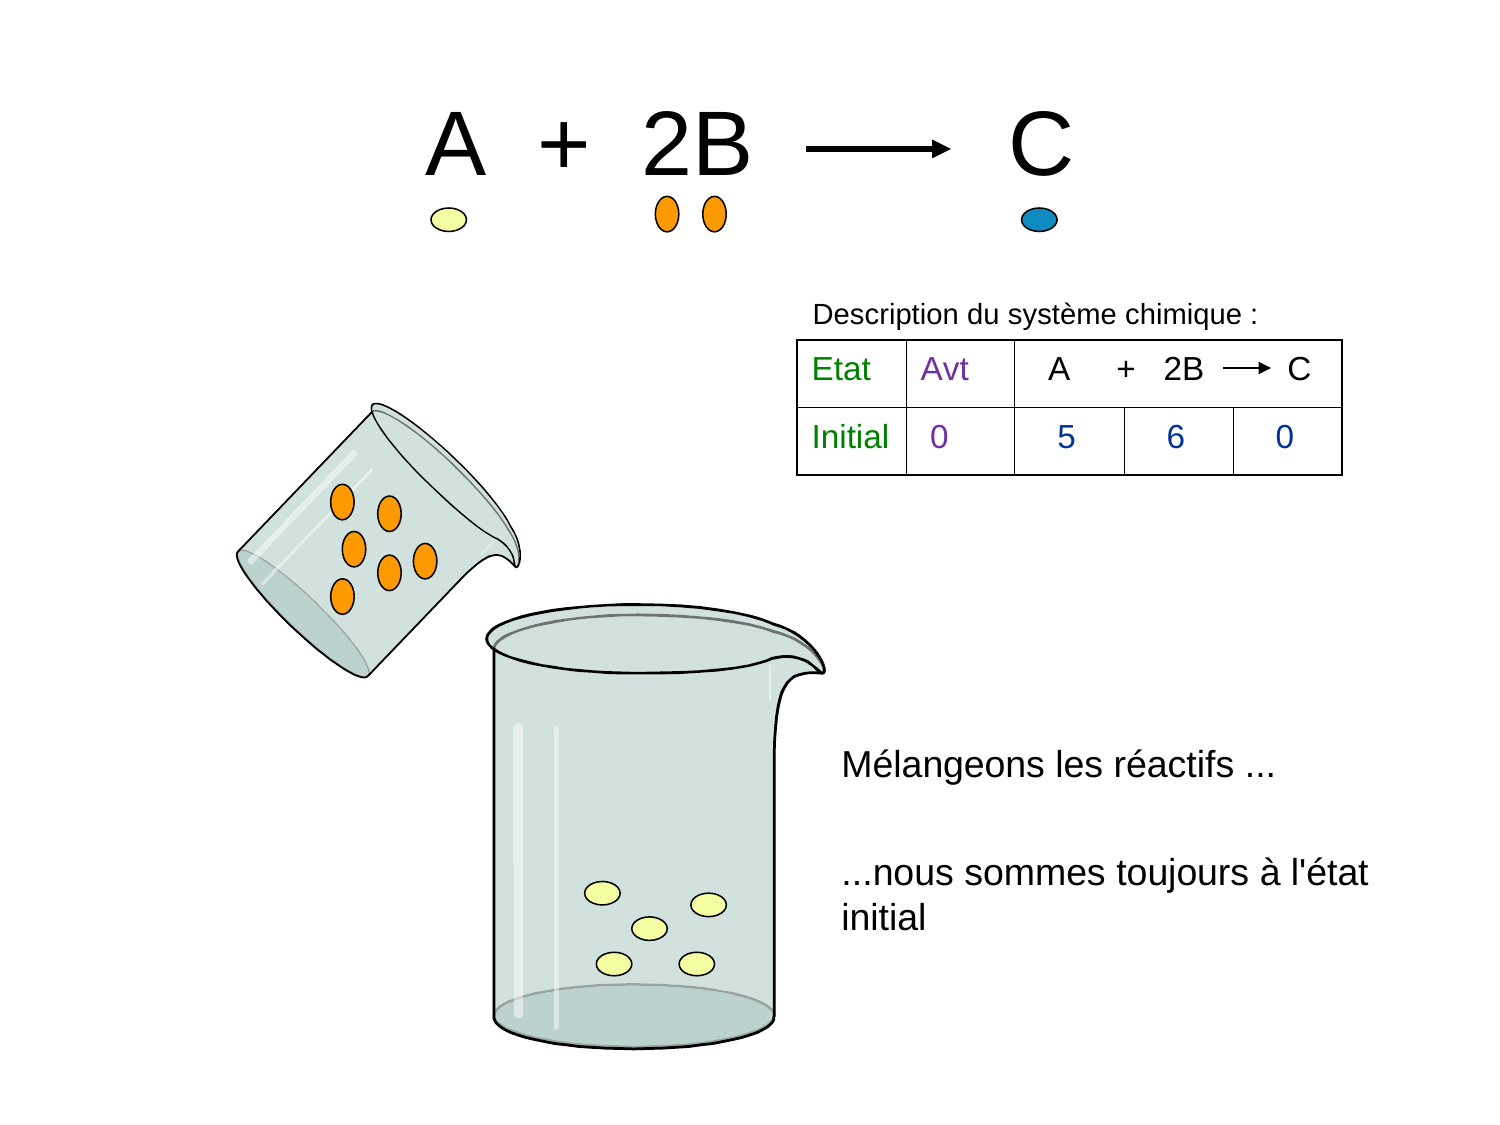

# A + 2B C
Description du système chimique :
| Etat | Avt | A + 2B C | | |
| --- | --- | --- | --- | --- |
| Initial | 0 | 5 | 6 | 0 |
Mélangeons les réactifs ...
...nous sommes toujours à l'état initial